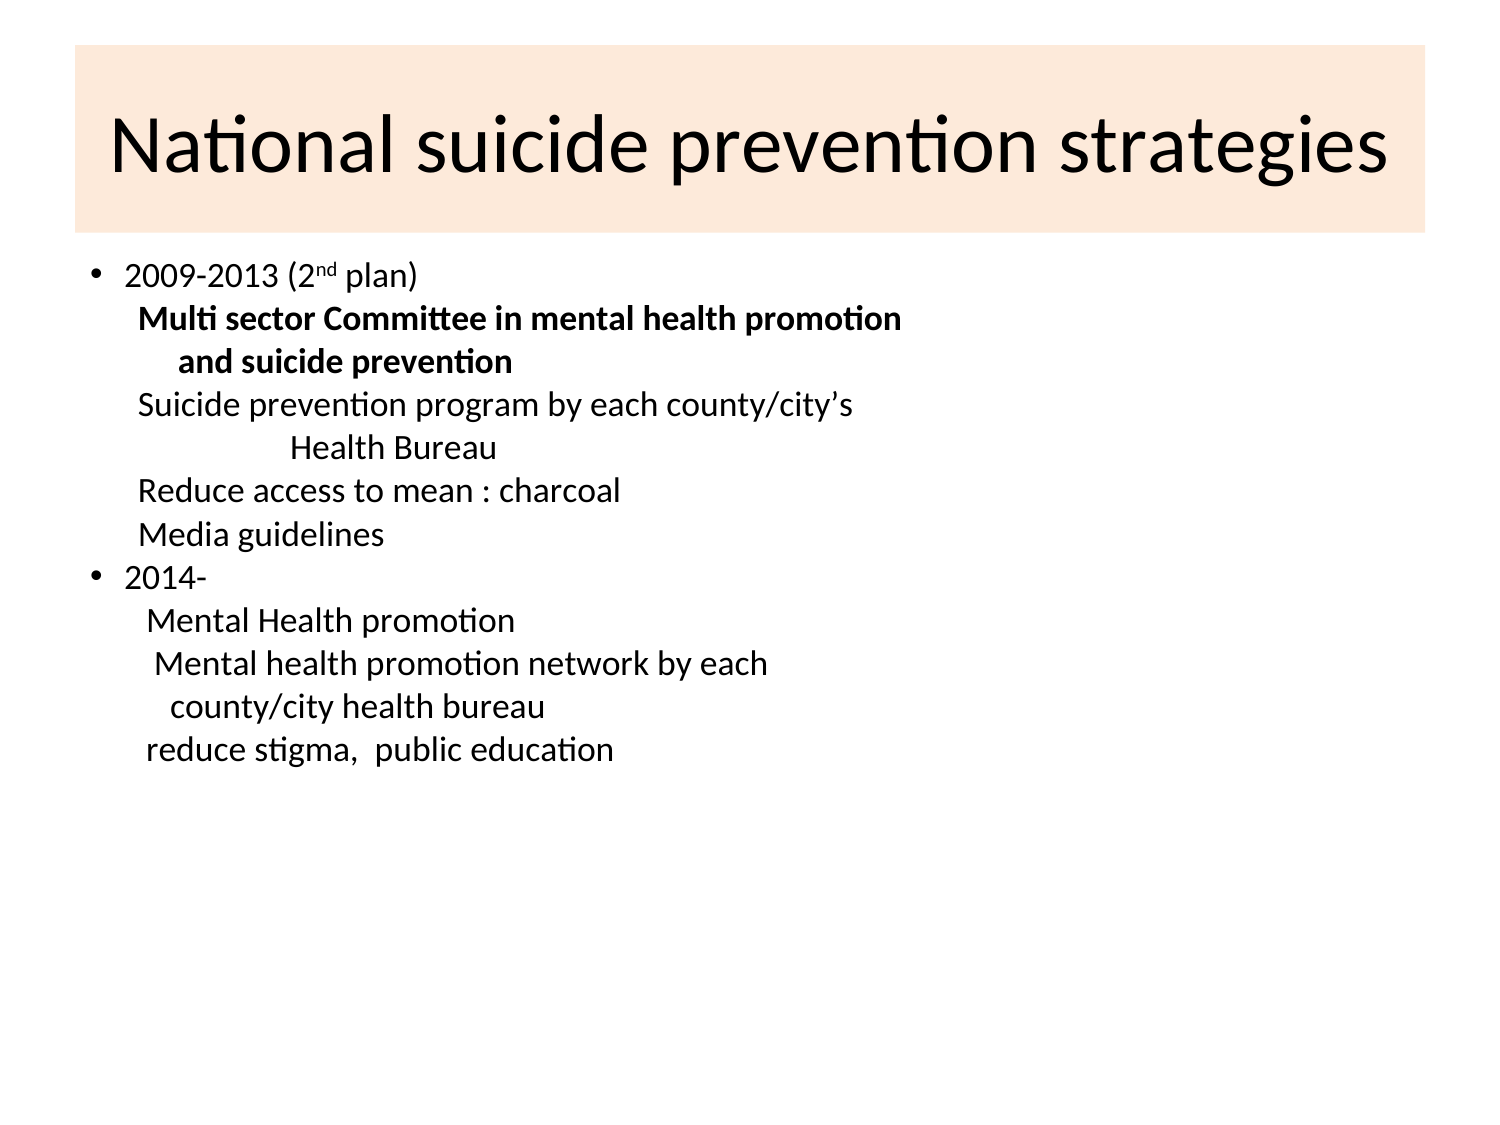

# National suicide prevention strategies
2009-2013 (2nd plan)
 Multi sector Committee in mental health promotion
 and suicide prevention
 Suicide prevention program by each county/city’s
 Health Bureau
 Reduce access to mean : charcoal
 Media guidelines
2014-
 Mental Health promotion
 Mental health promotion network by each
 county/city health bureau
 reduce stigma, public education